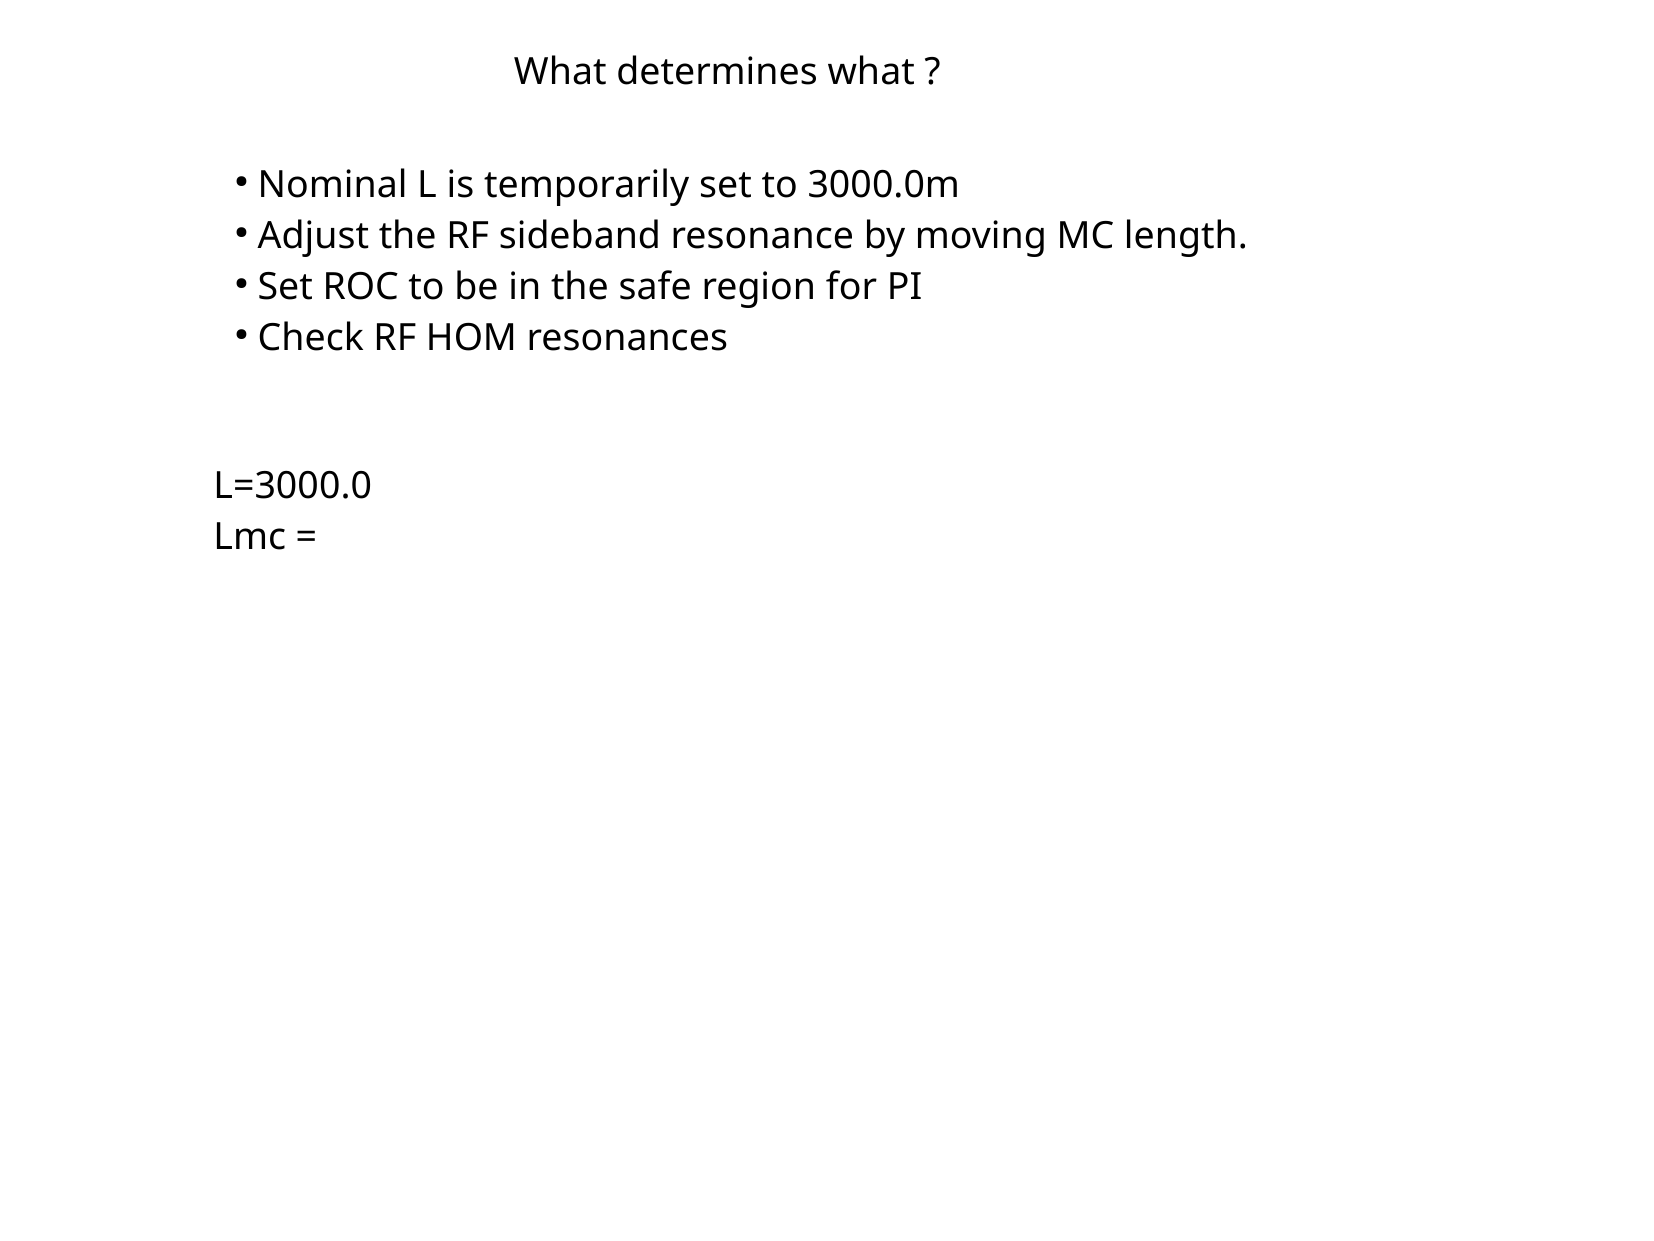

What determines what ?
 Nominal L is temporarily set to 3000.0m
 Adjust the RF sideband resonance by moving MC length.
 Set ROC to be in the safe region for PI
 Check RF HOM resonances
L=3000.0
Lmc =